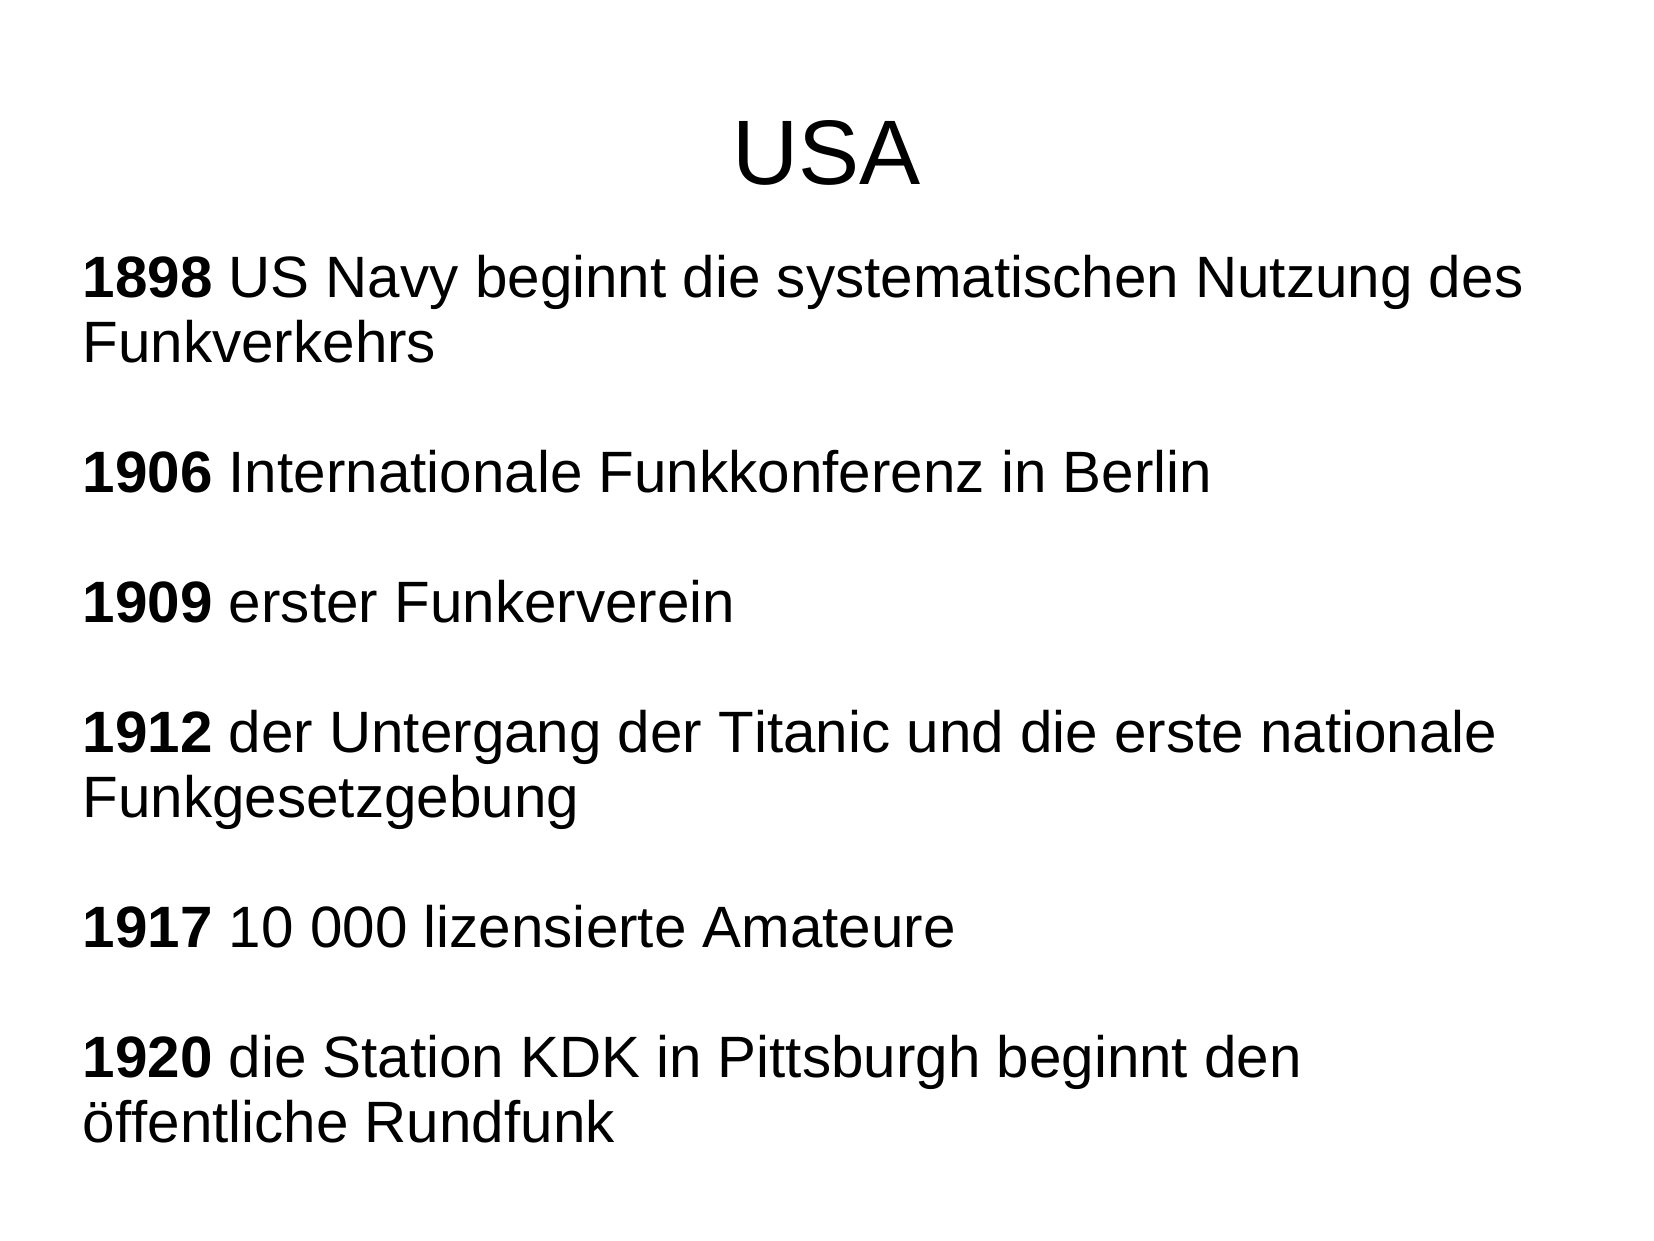

# USA
1898 US Navy beginnt die systematischen Nutzung des Funkverkehrs
1906 Internationale Funkkonferenz in Berlin
1909 erster Funkerverein
1912 der Untergang der Titanic und die erste nationale Funkgesetzgebung
1917 10 000 lizensierte Amateure
1920 die Station KDK in Pittsburgh beginnt den öffentliche Rundfunk